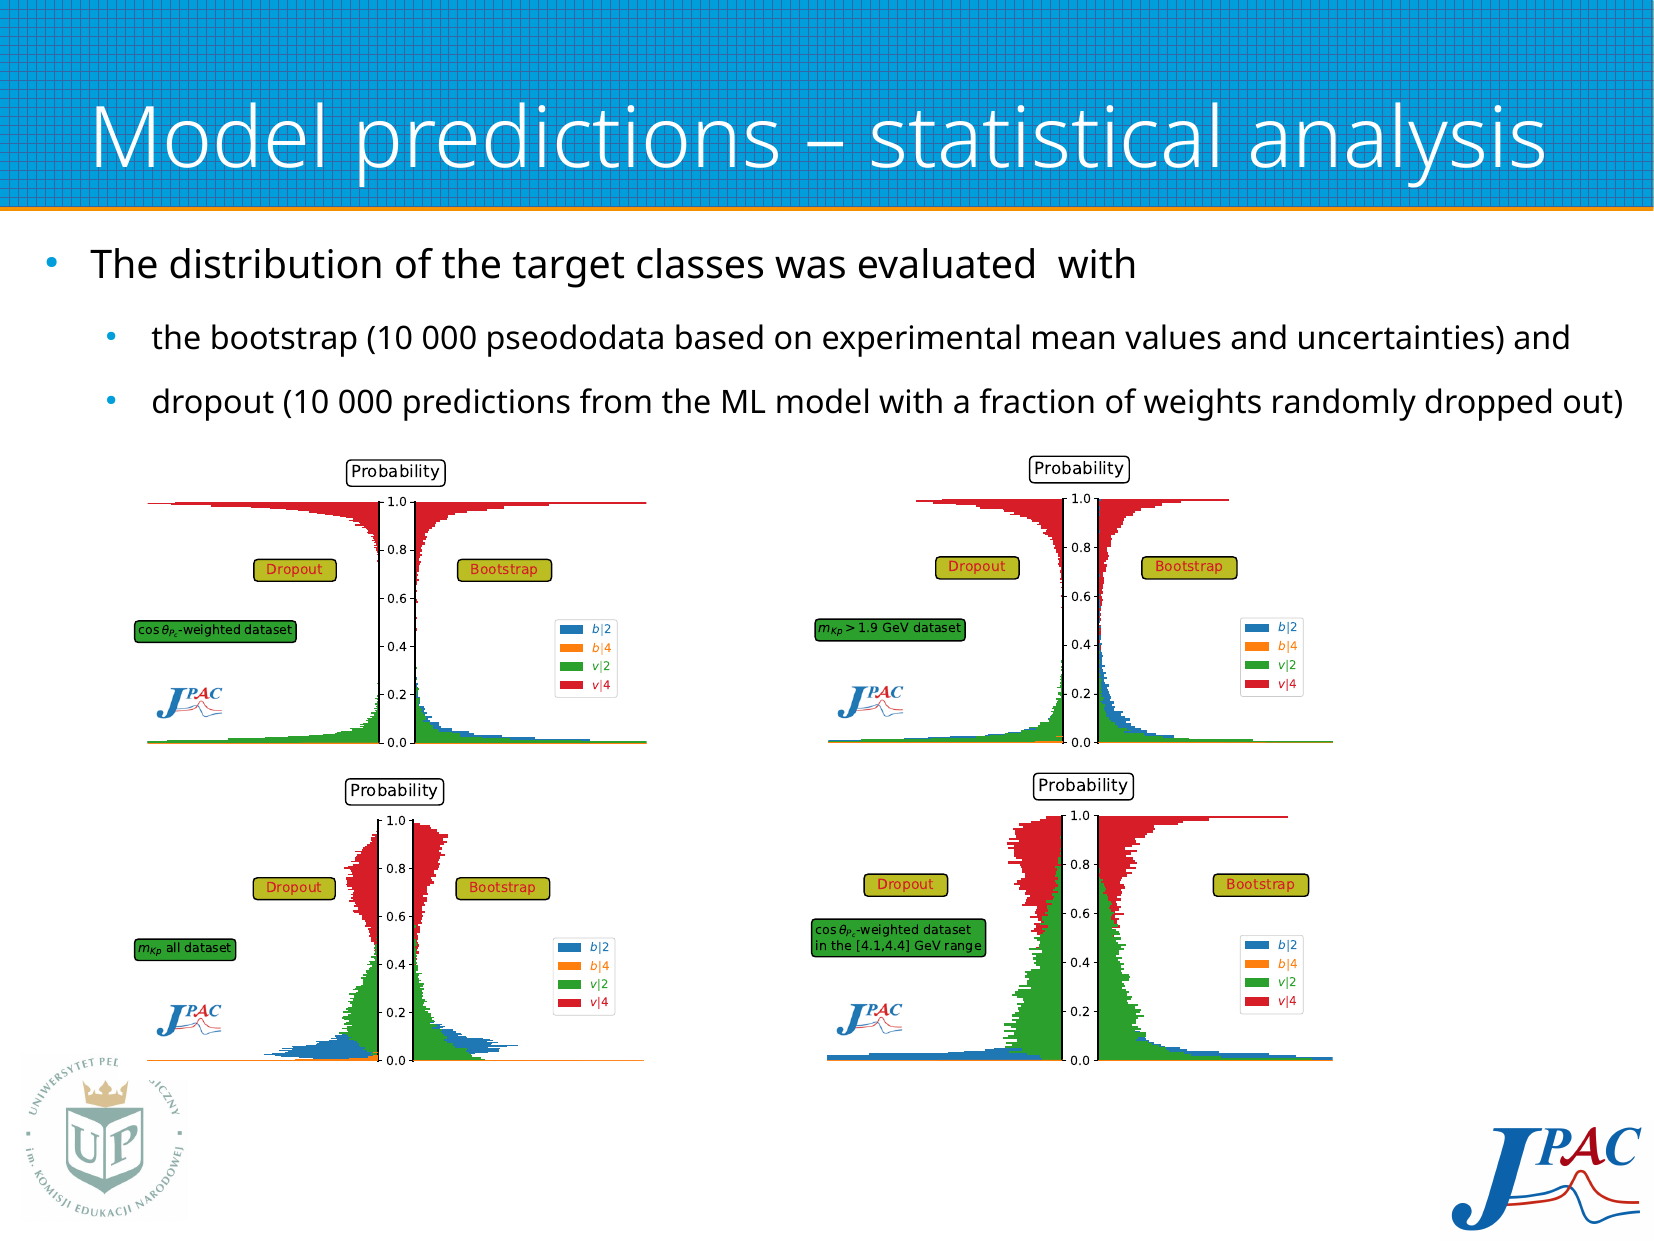

# Model predictions – statistical analysis
The distribution of the target classes was evaluated with
the bootstrap (10 000 pseododata based on experimental mean values and uncertainties) and
dropout (10 000 predictions from the ML model with a fraction of weights randomly dropped out)